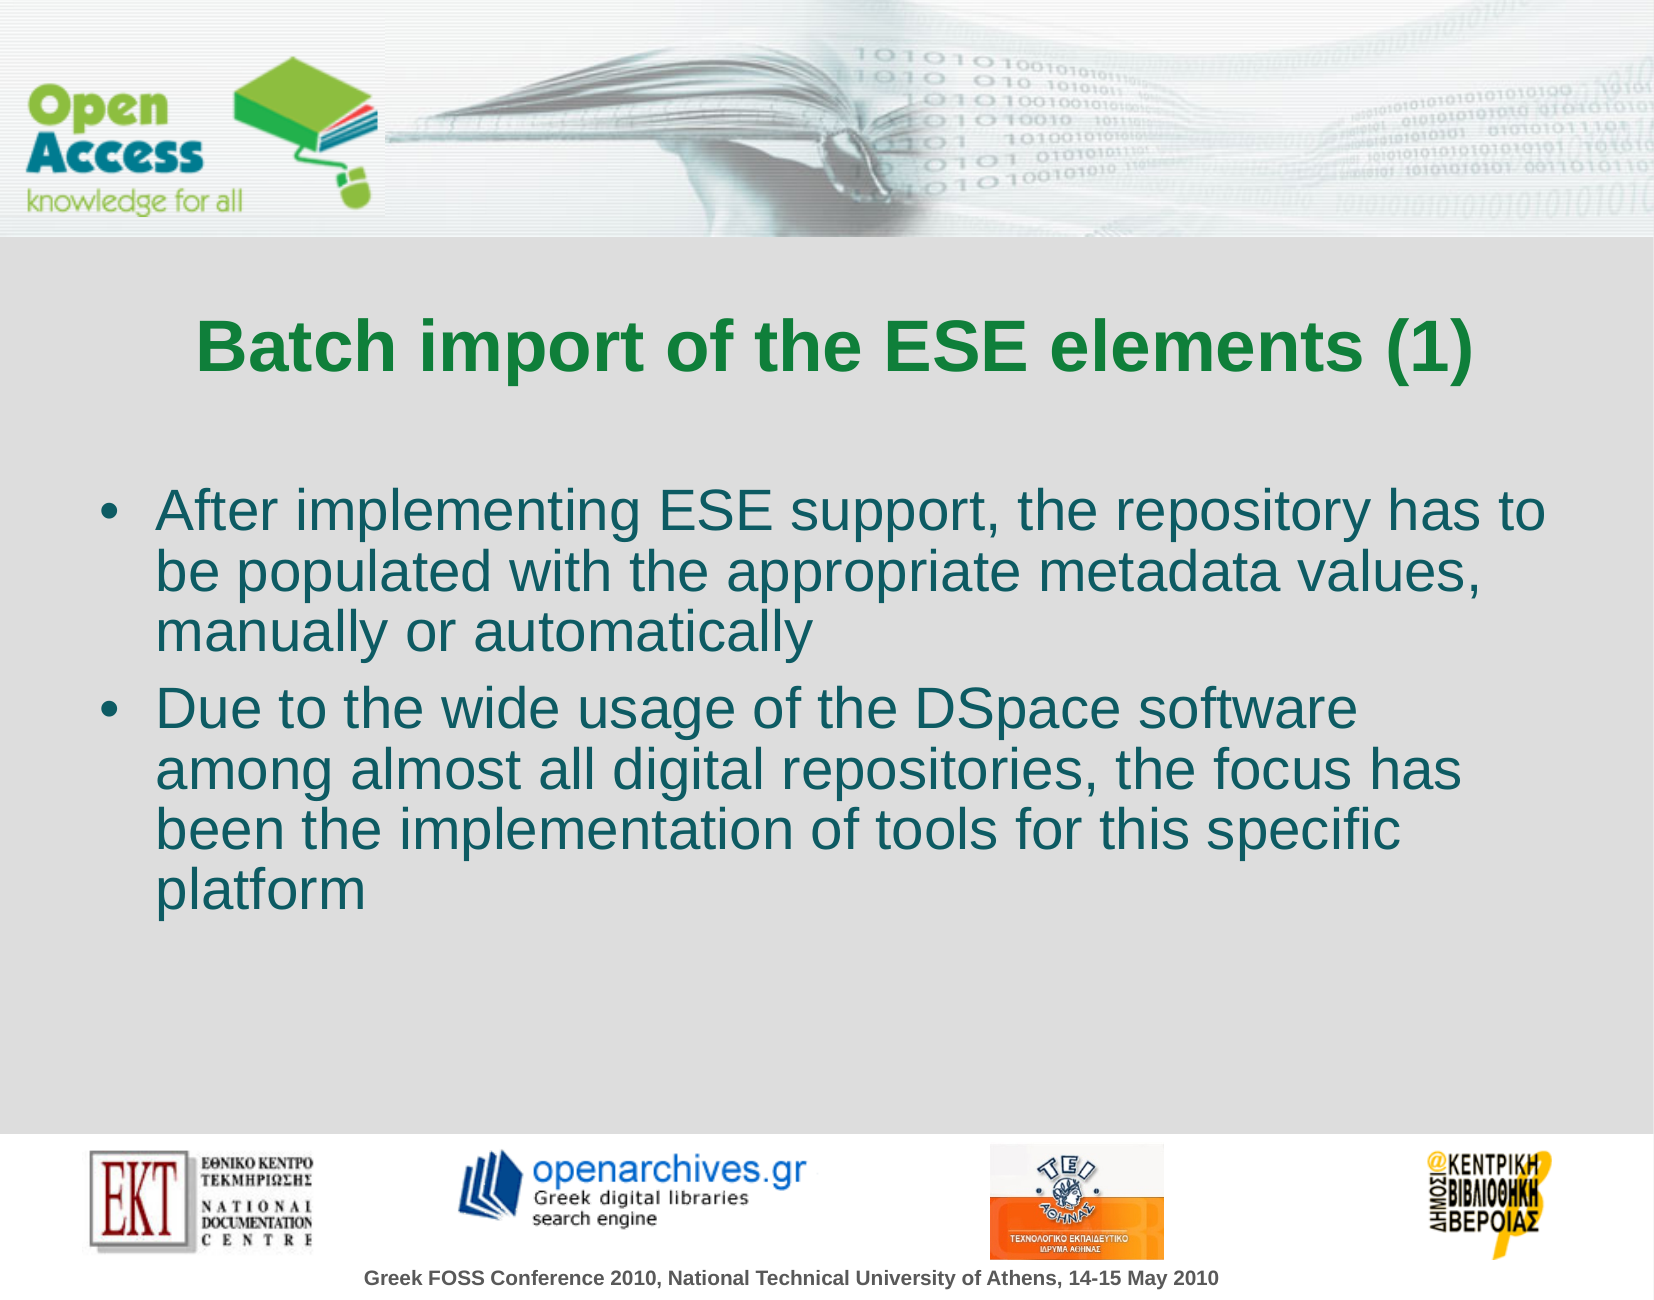

Batch import of the ESE elements (1)
After implementing ESE support, the repository has to be populated with the appropriate metadata values, manually or automatically
Due to the wide usage of the DSpace software among almost all digital repositories, the focus has been the implementation of tools for this specific platform